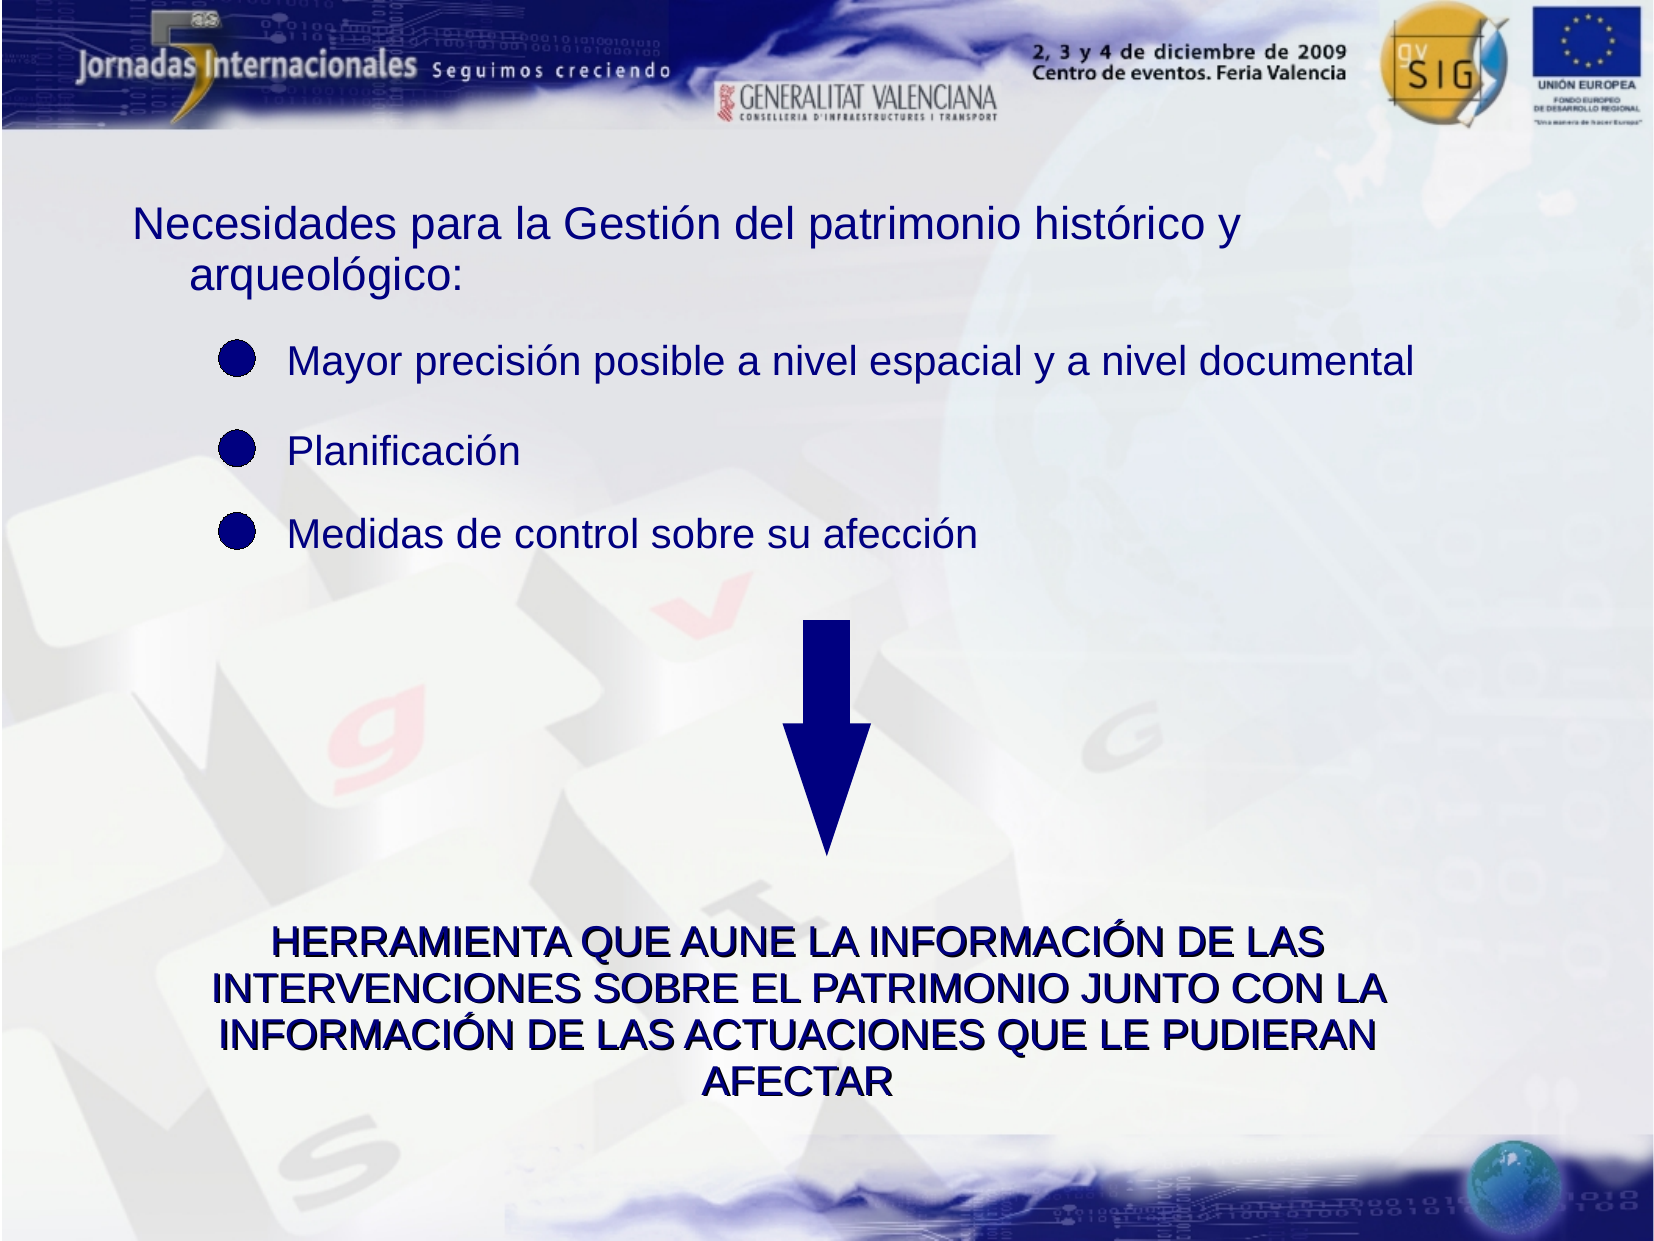

Necesidades para la Gestión del patrimonio histórico y arqueológico:
Mayor precisión posible a nivel espacial y a nivel documental
Planificación
Medidas de control sobre su afección
HERRAMIENTA QUE AUNE LA INFORMACIÓN DE LAS INTERVENCIONES SOBRE EL PATRIMONIO JUNTO CON LA INFORMACIÓN DE LAS ACTUACIONES QUE LE PUDIERAN AFECTAR